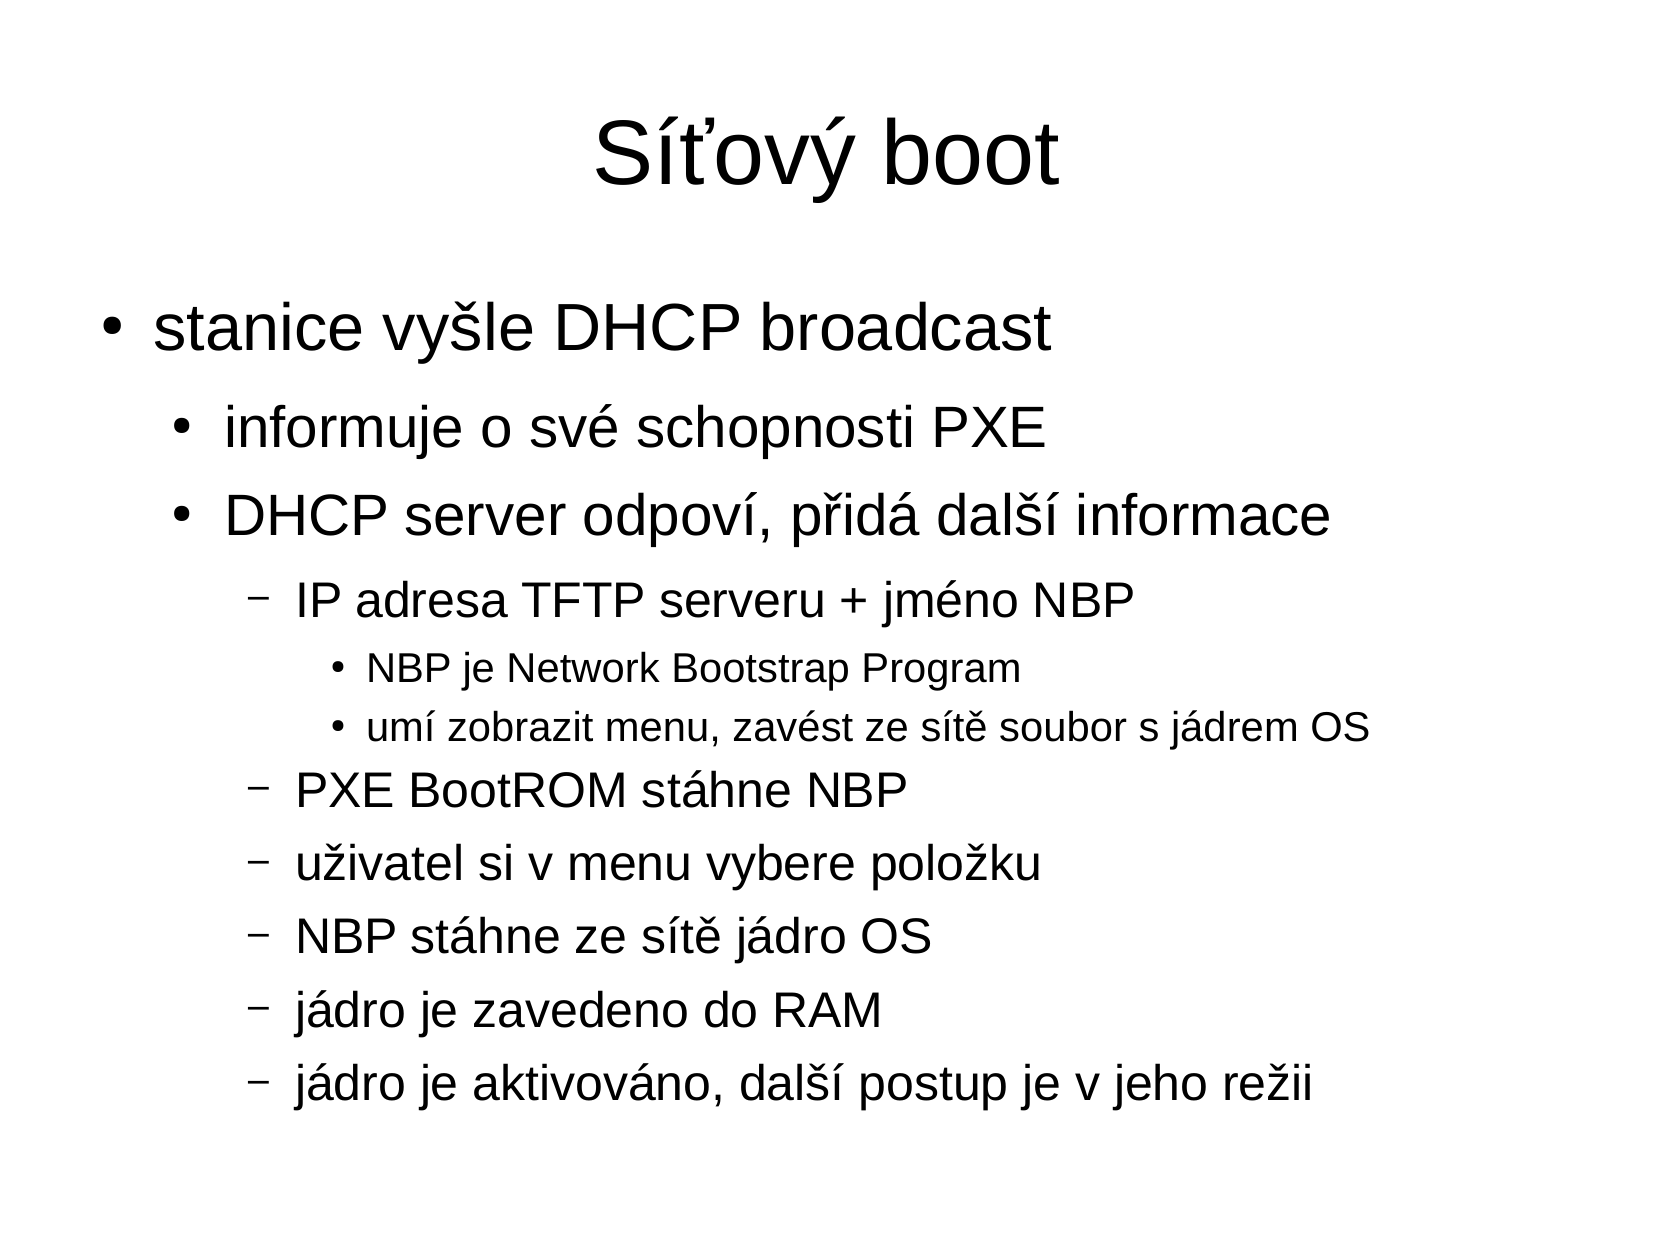

# Síťový boot
stanice vyšle DHCP broadcast
informuje o své schopnosti PXE
DHCP server odpoví, přidá další informace
IP adresa TFTP serveru + jméno NBP
NBP je Network Bootstrap Program
umí zobrazit menu, zavést ze sítě soubor s jádrem OS
PXE BootROM stáhne NBP
uživatel si v menu vybere položku
NBP stáhne ze sítě jádro OS
jádro je zavedeno do RAM
jádro je aktivováno, další postup je v jeho režii